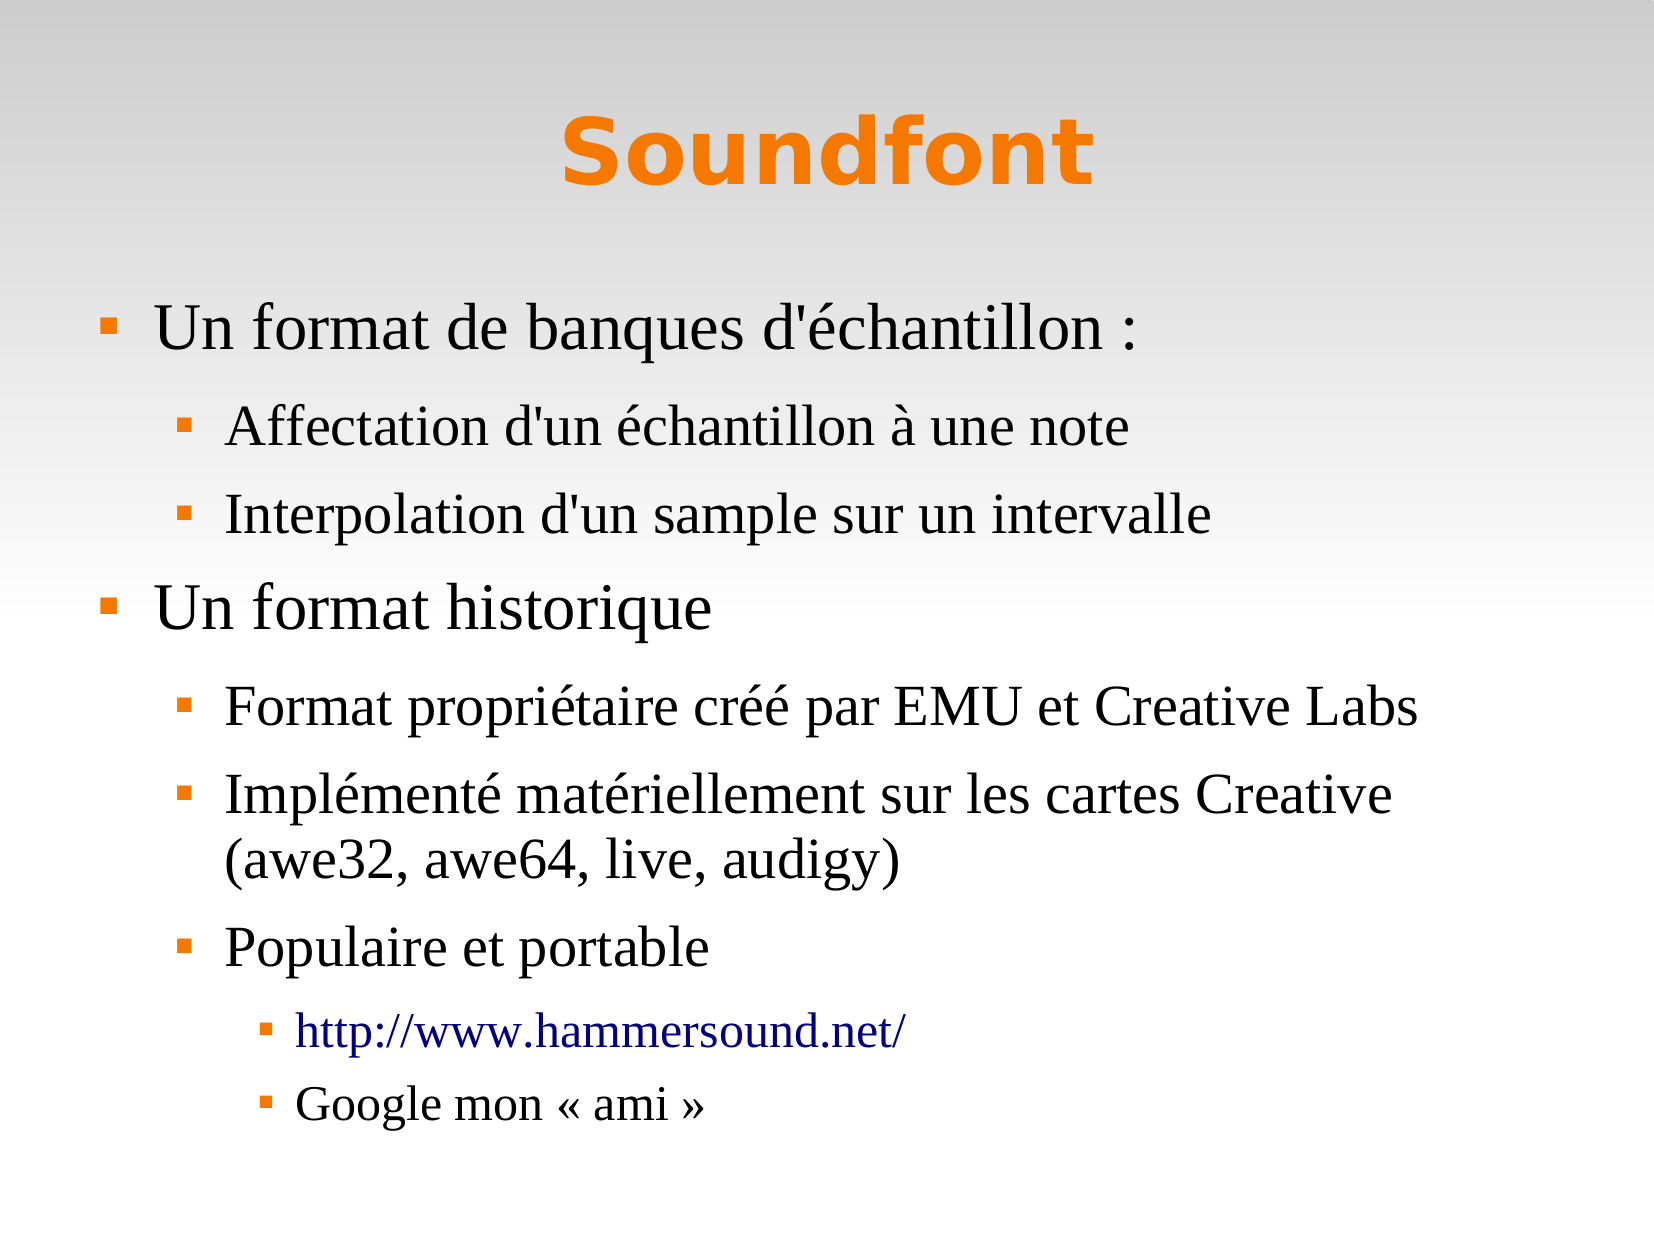

# Soundfont
Un format de banques d'échantillon :
Affectation d'un échantillon à une note
Interpolation d'un sample sur un intervalle
Un format historique
Format propriétaire créé par EMU et Creative Labs
Implémenté matériellement sur les cartes Creative (awe32, awe64, live, audigy)
Populaire et portable
http://www.hammersound.net/
Google mon « ami »